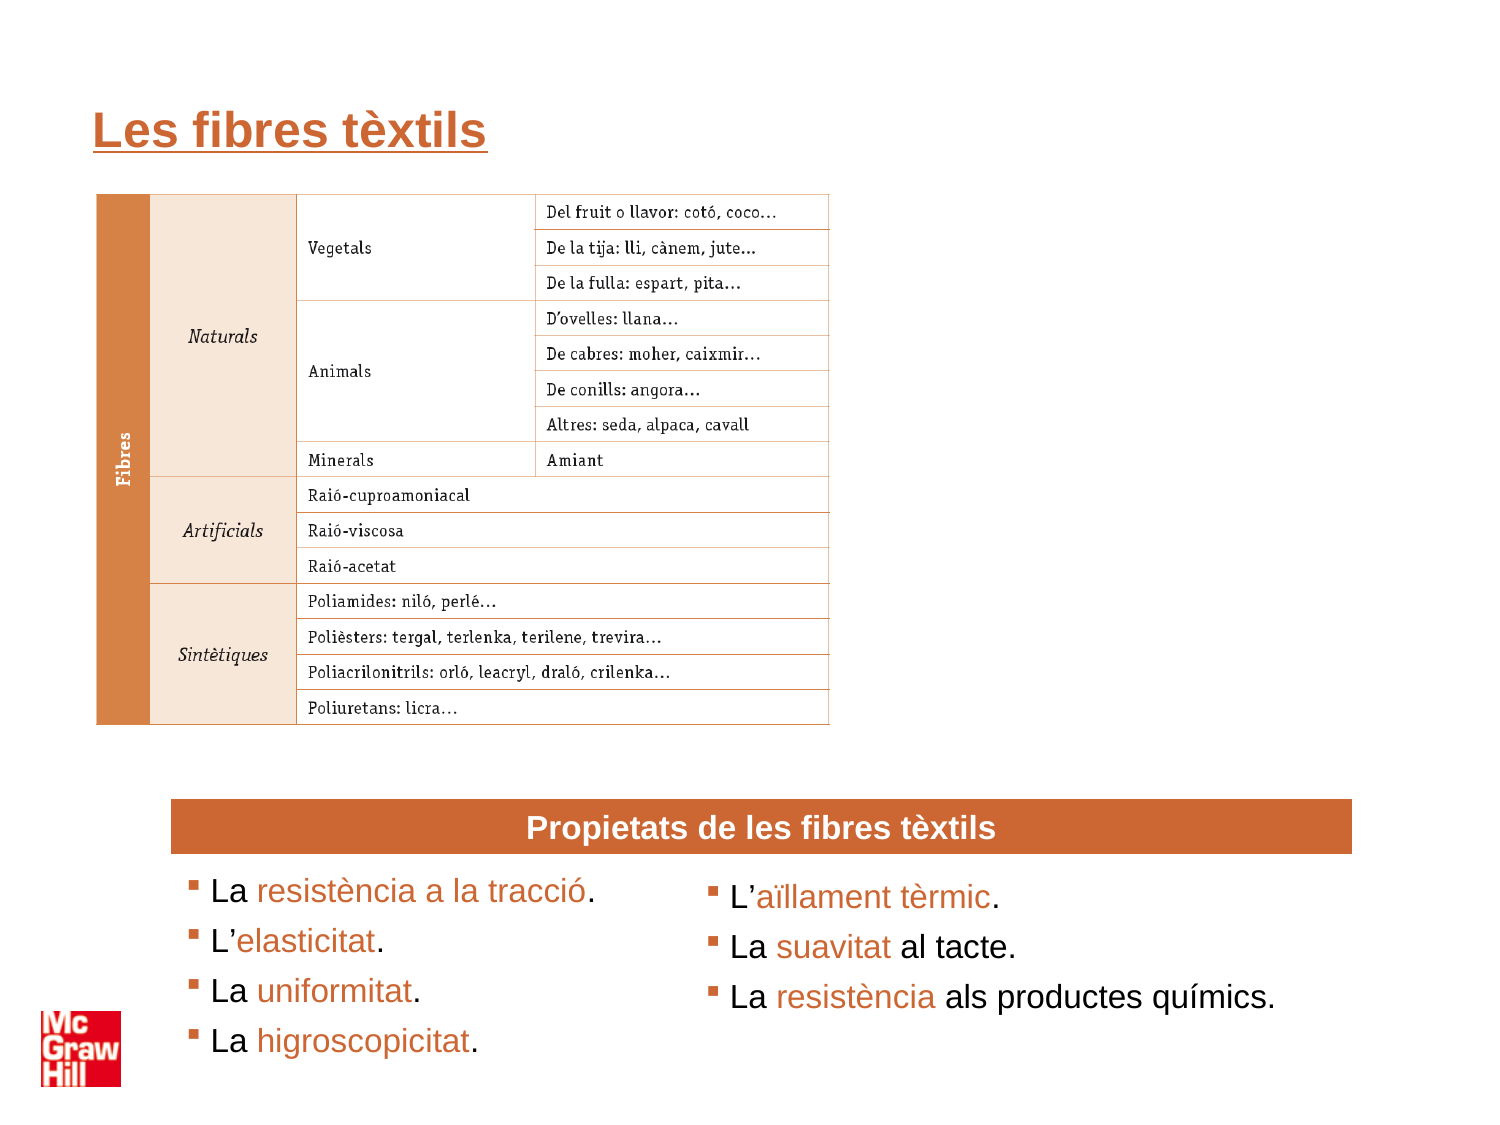

Les fibres tèxtils
| Propietats de les fibres tèxtils |
| --- |
| La resistència a la tracció. L’elasticitat. La uniformitat. La higroscopicitat. |
 L’aïllament tèrmic.
 La suavitat al tacte.
 La resistència als productes químics.